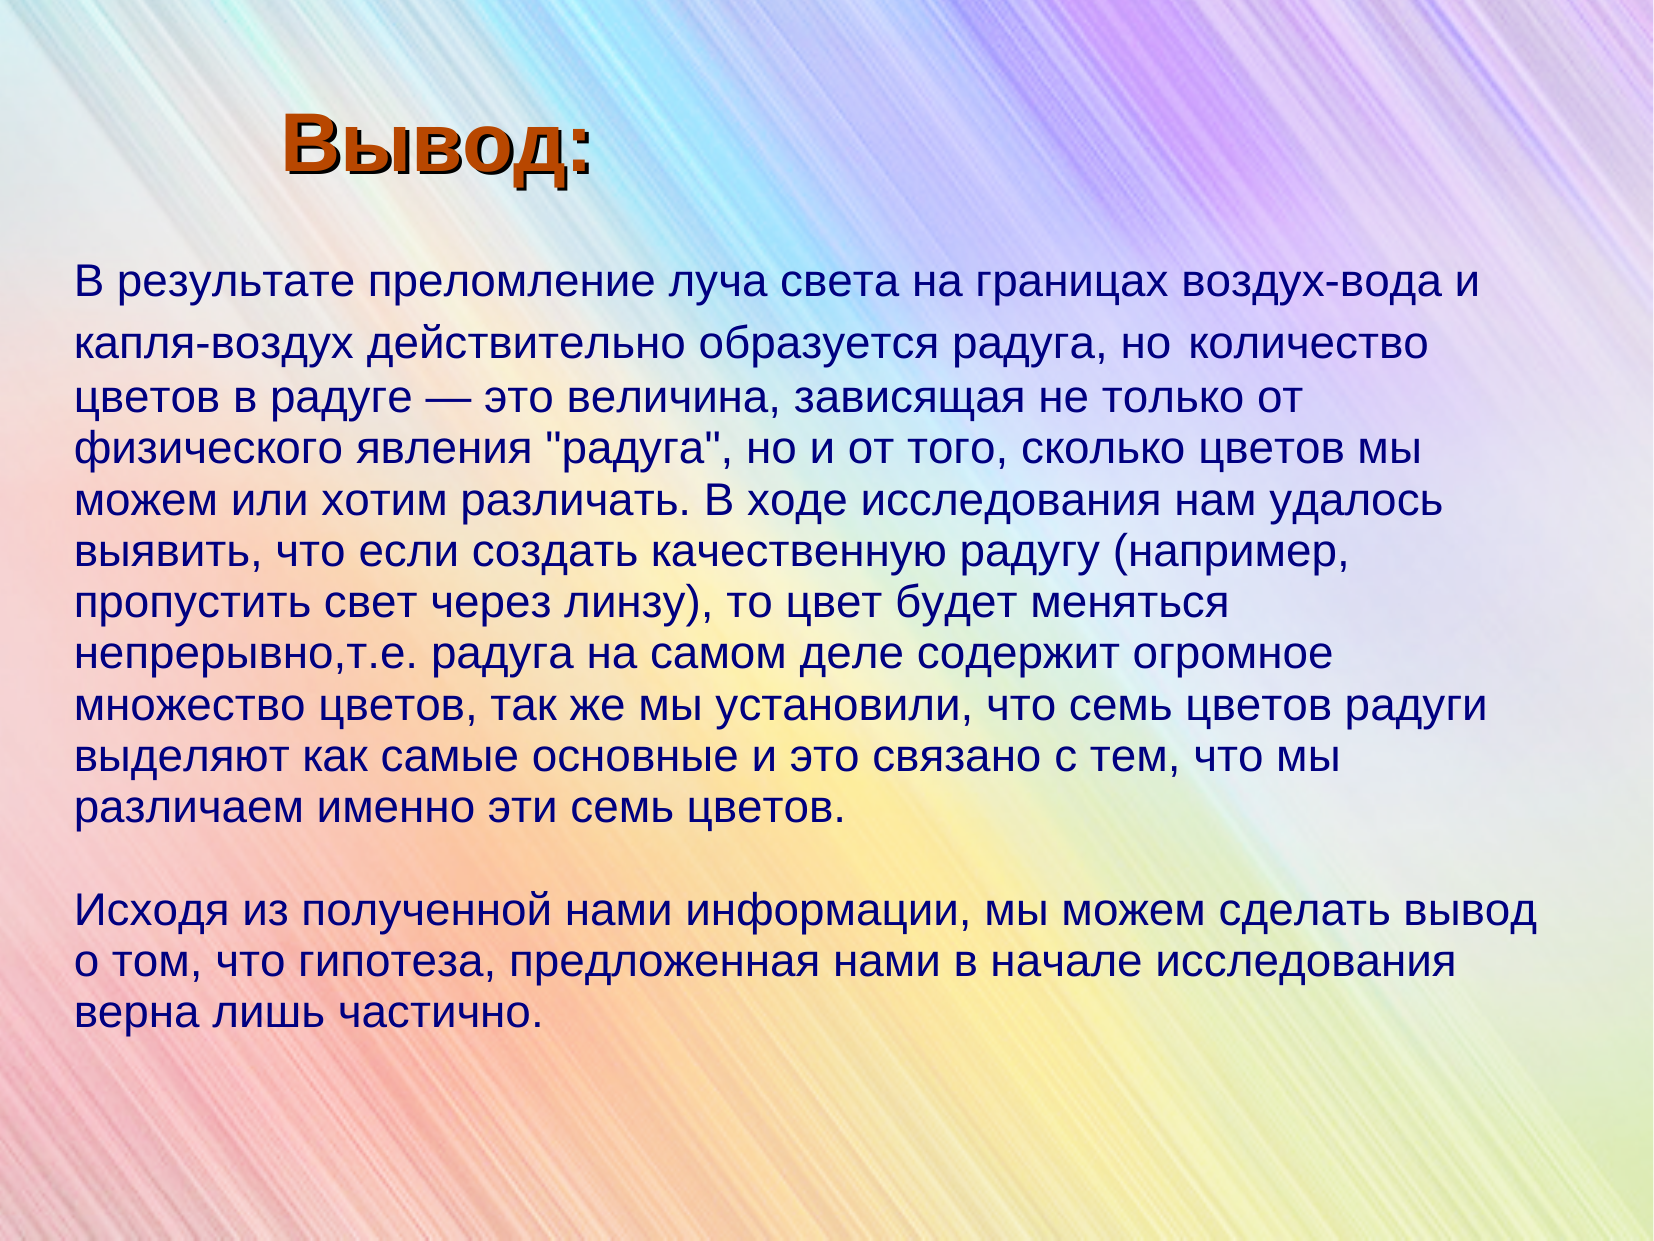

Вывод:
В результате преломление луча света на границах воздух-вода и капля-воздух действительно образуется радуга, но количество цветов в радуге — это величина, зависящая не только от физического явления "радуга", но и от того, сколько цветов мы можем или хотим различать. В ходе исследования нам удалось выявить, что если создать качественную радугу (например, пропустить свет через линзу), то цвет будет меняться непрерывно,т.е. радуга на самом деле содержит огромное множество цветов, так же мы установили, что семь цветов радуги выделяют как самые основные и это связано с тем, что мы различаем именно эти семь цветов.
Исходя из полученной нами информации, мы можем сделать вывод о том, что гипотеза, предложенная нами в начале исследования верна лишь частично.